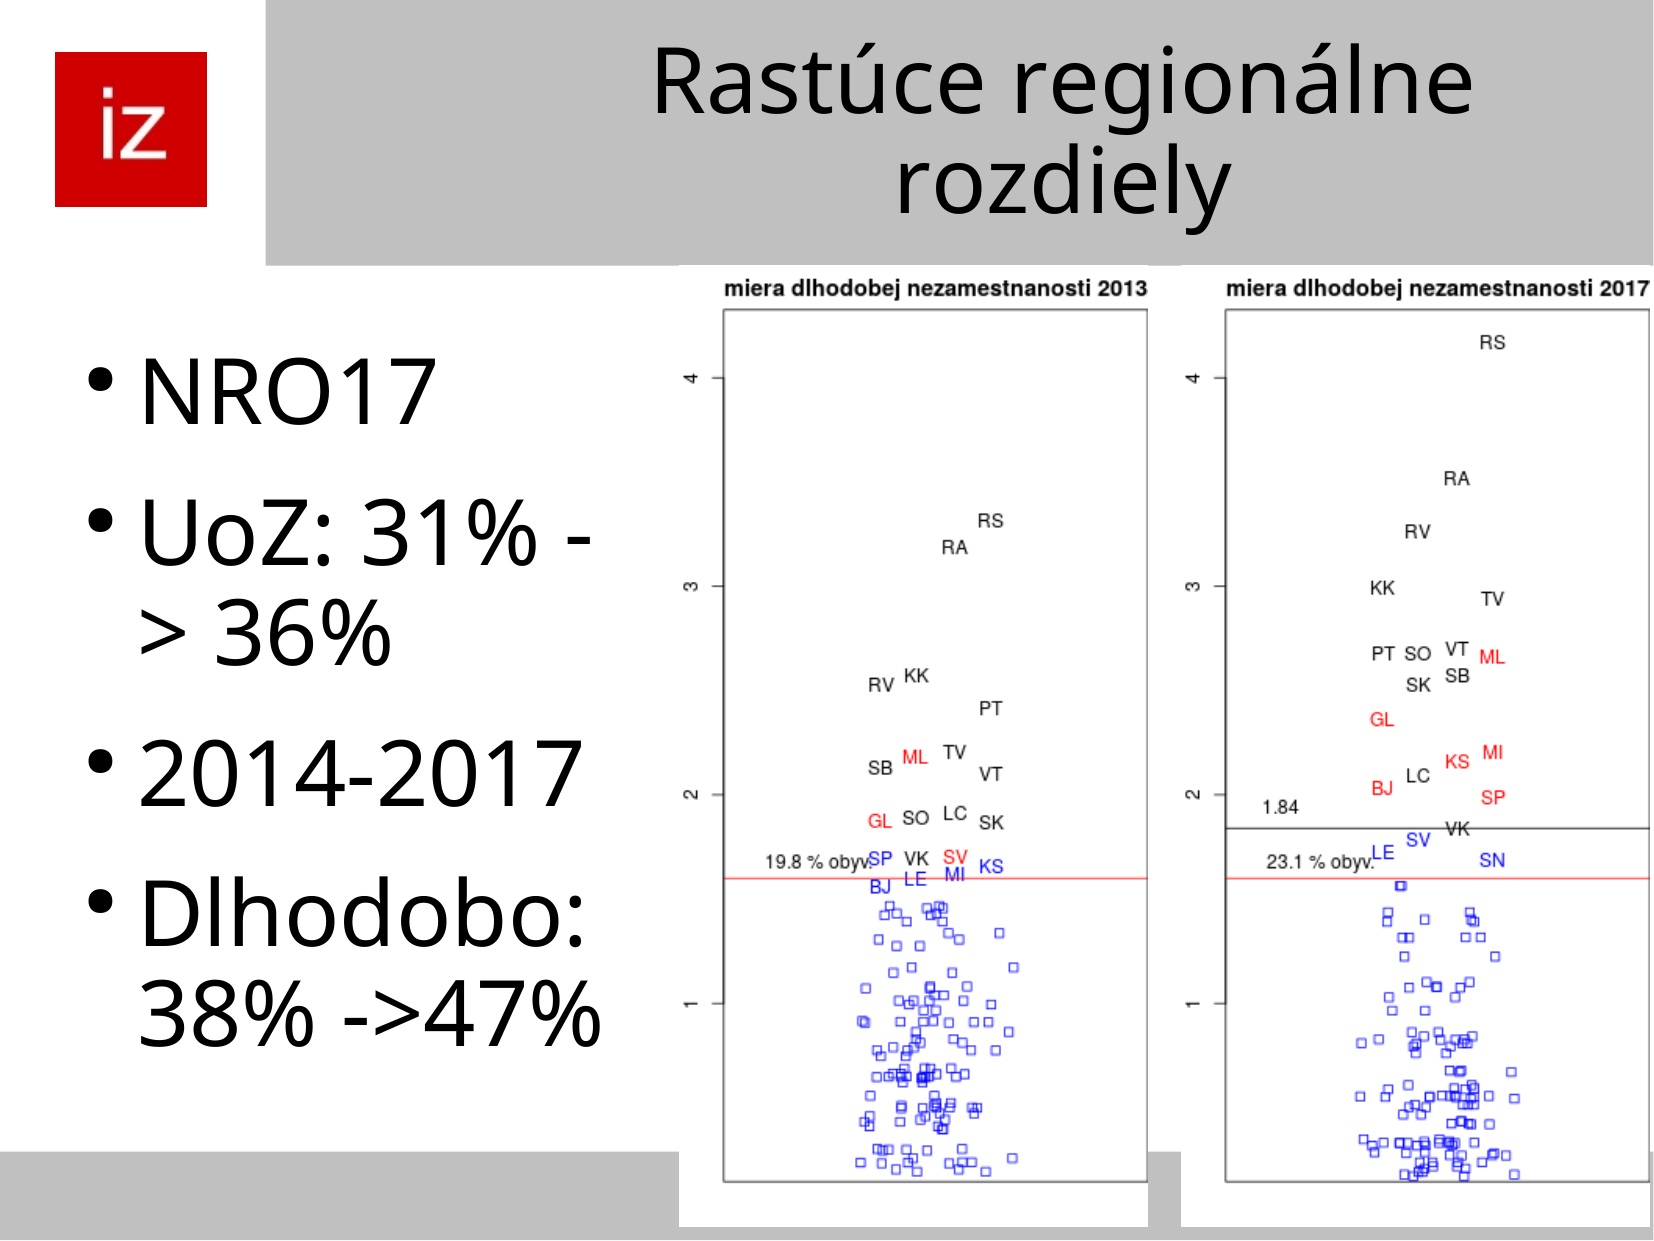

# Rastúce regionálne rozdiely
NRO17
UoZ: 31% -> 36%
2014-2017
Dlhodobo: 38% ->47%